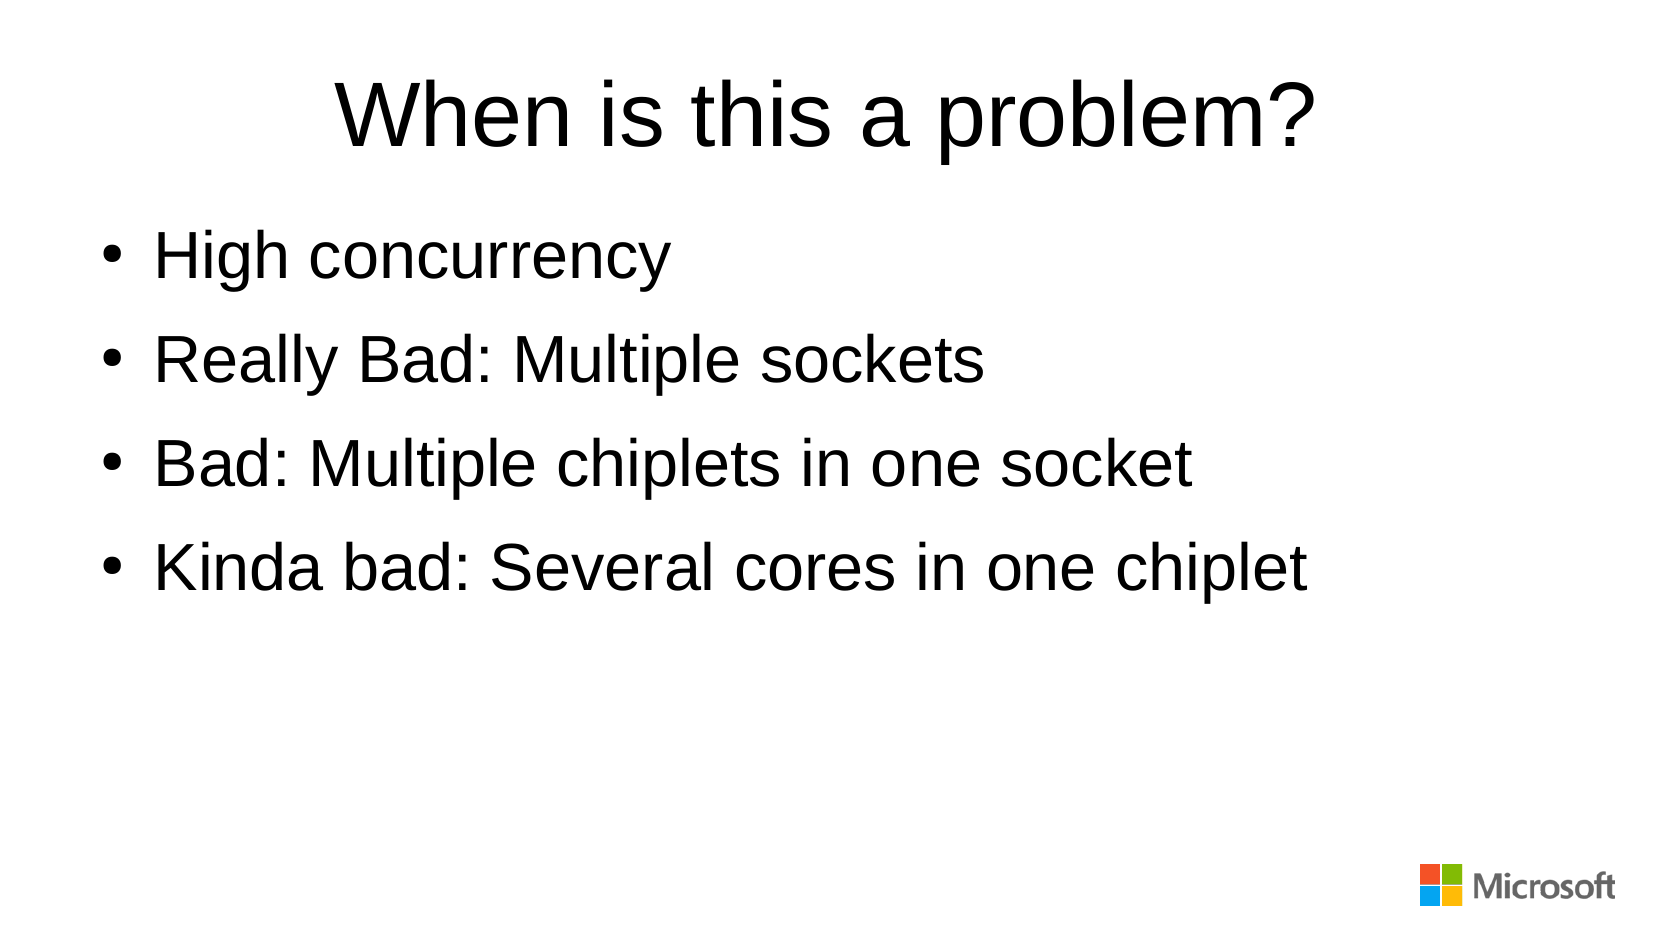

# When is this a problem?
High concurrency
Really Bad: Multiple sockets
Bad: Multiple chiplets in one socket
Kinda bad: Several cores in one chiplet